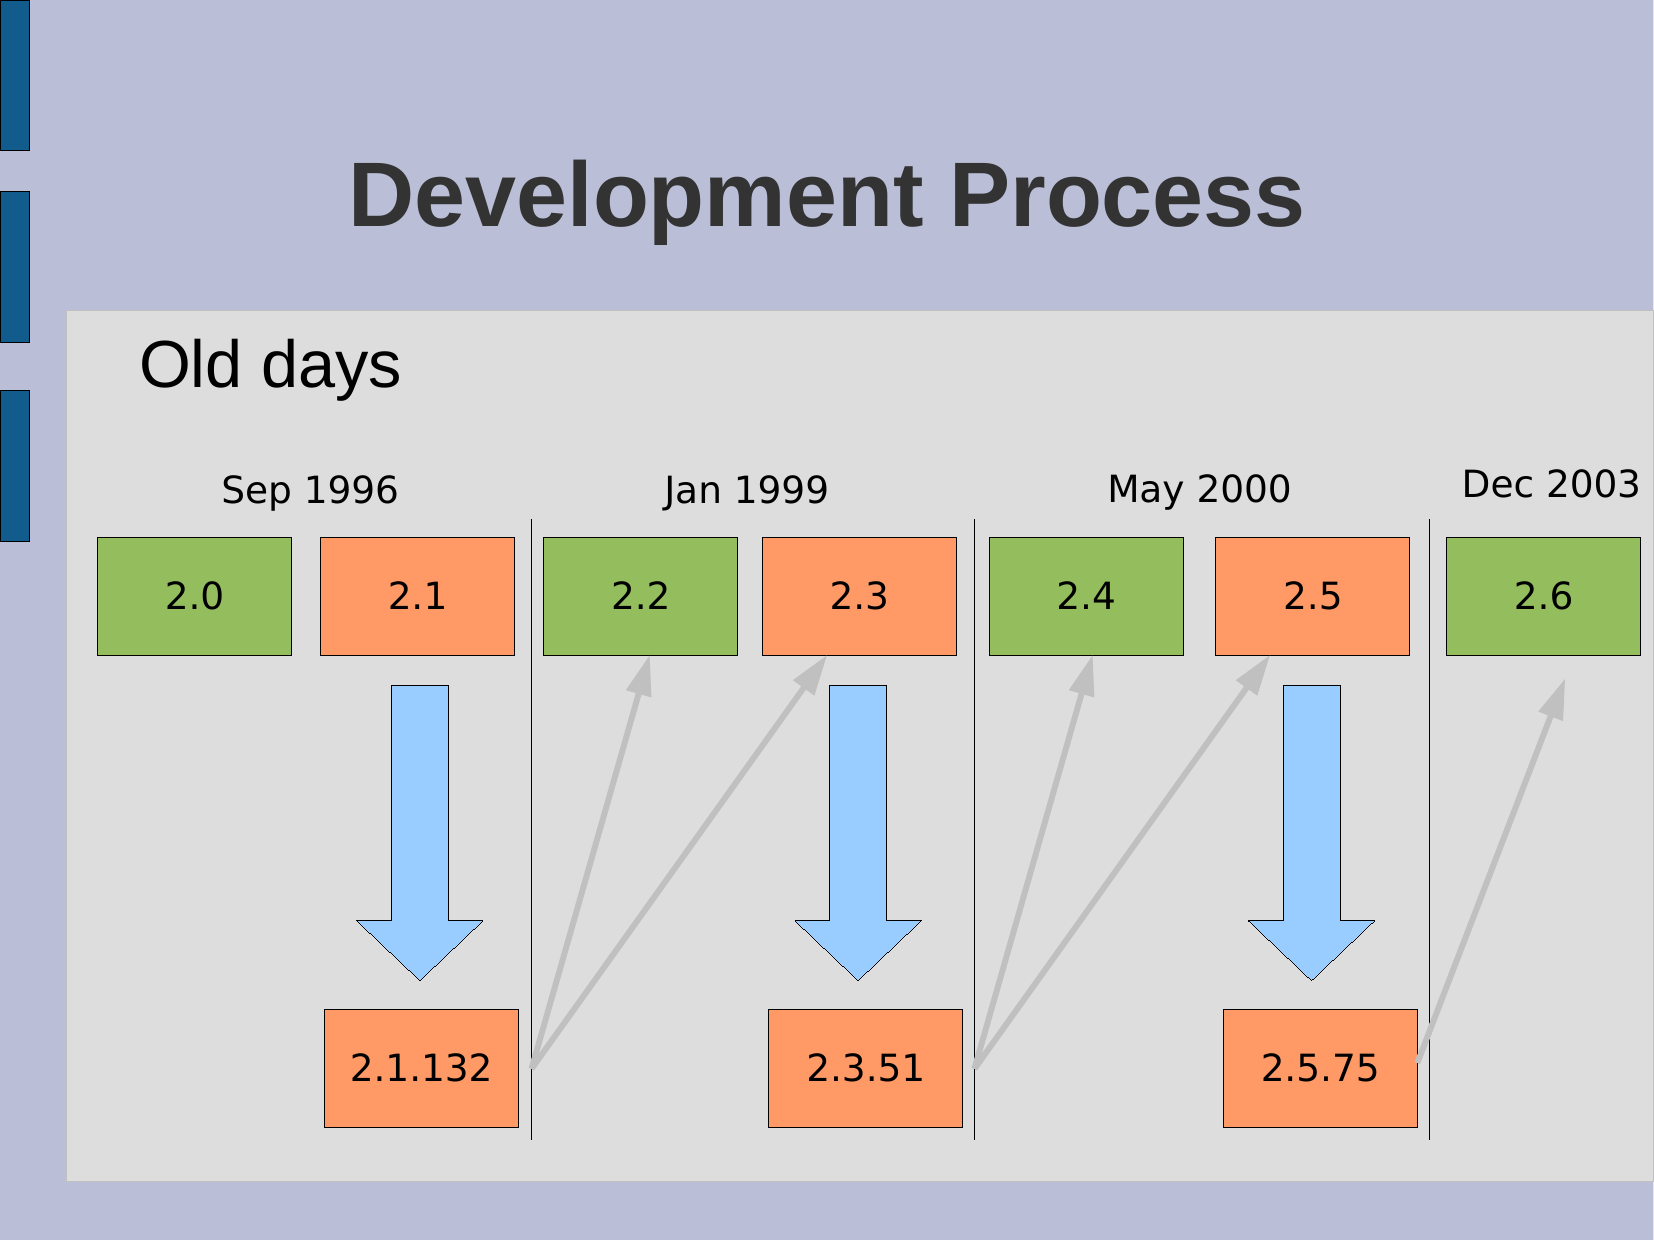

# Development Process
Old days
Dec 2003
May 2000
Sep 1996
Jan 1999
2.0
2.1
2.2
2.3
2.4
2.5
2.6
2.1.132
2.3.51
2.5.75